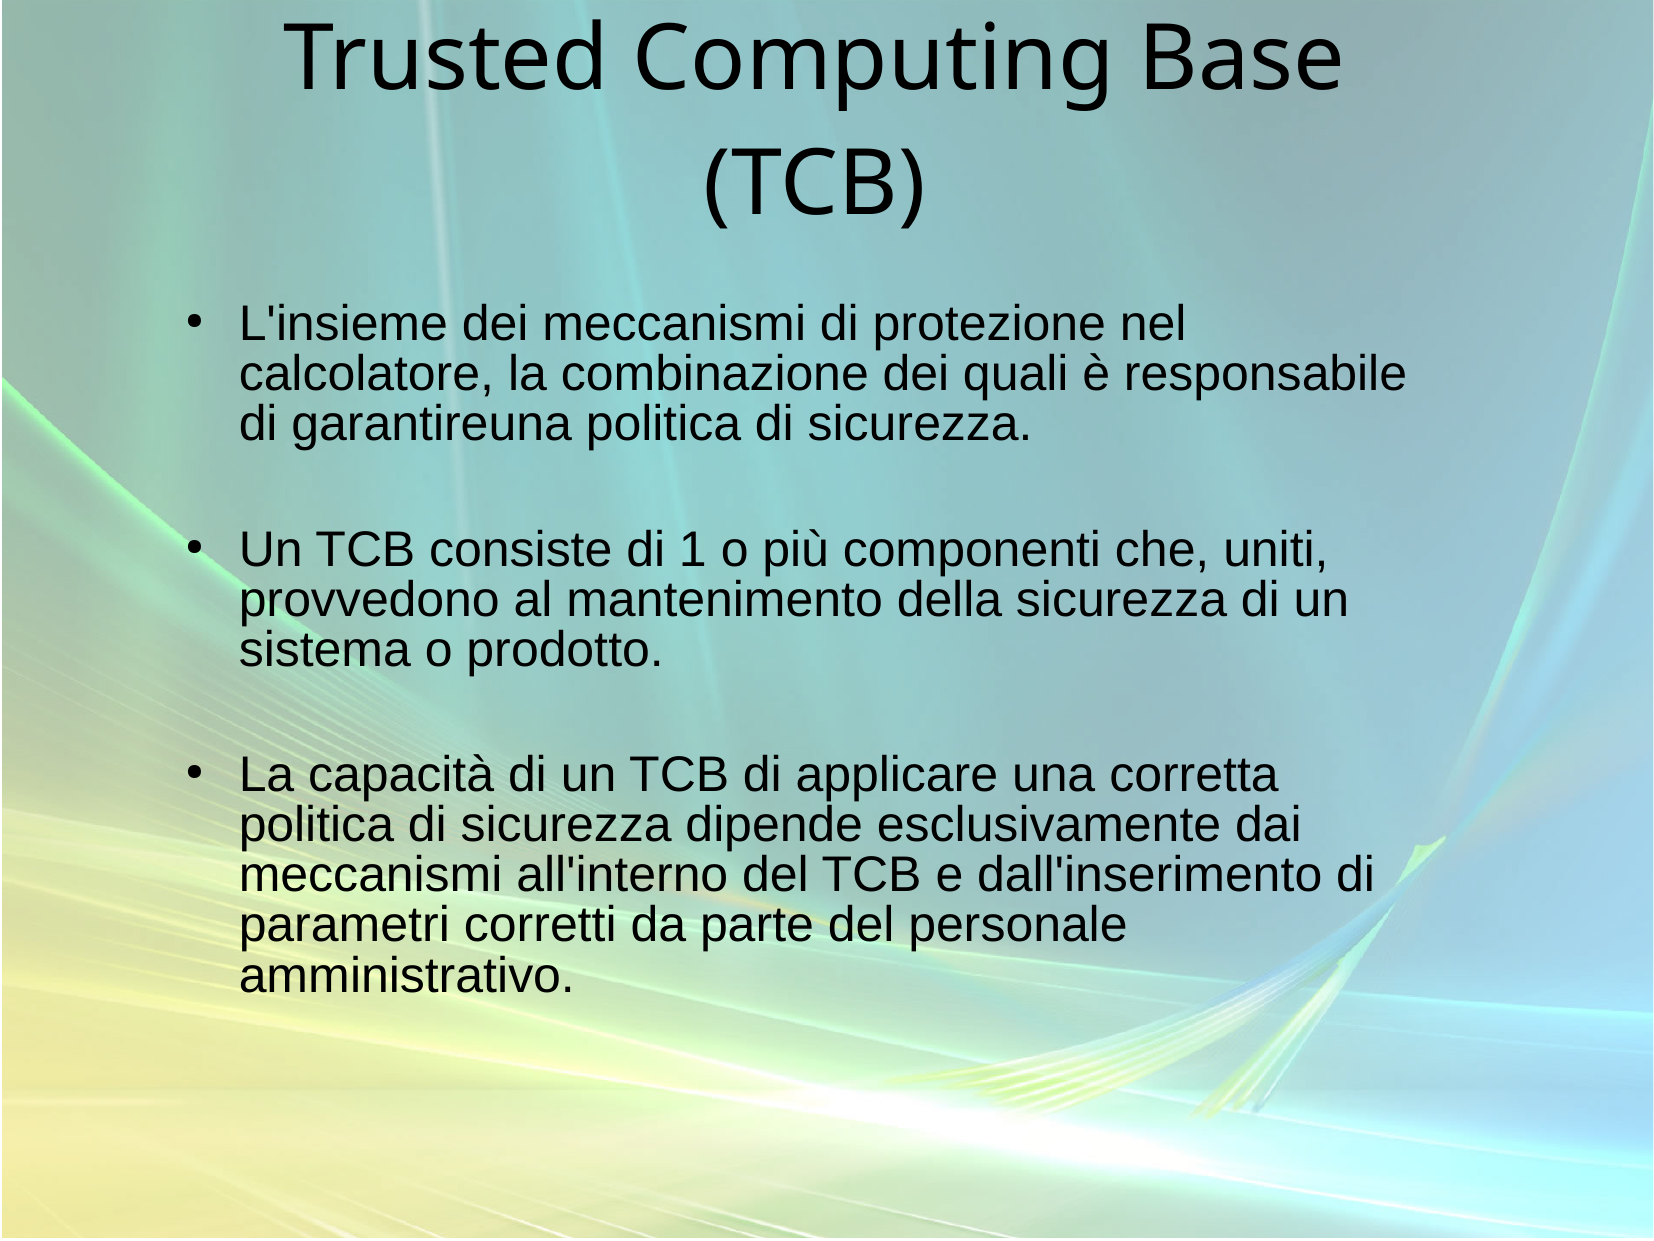

# Trusted Computing Base (TCB)
L'insieme dei meccanismi di protezione nel calcolatore, la combinazione dei quali è responsabile di garantireuna politica di sicurezza.
Un TCB consiste di 1 o più componenti che, uniti, provvedono al mantenimento della sicurezza di un sistema o prodotto.
La capacità di un TCB di applicare una corretta politica di sicurezza dipende esclusivamente dai meccanismi all'interno del TCB e dall'inserimento di parametri corretti da parte del personale amministrativo.